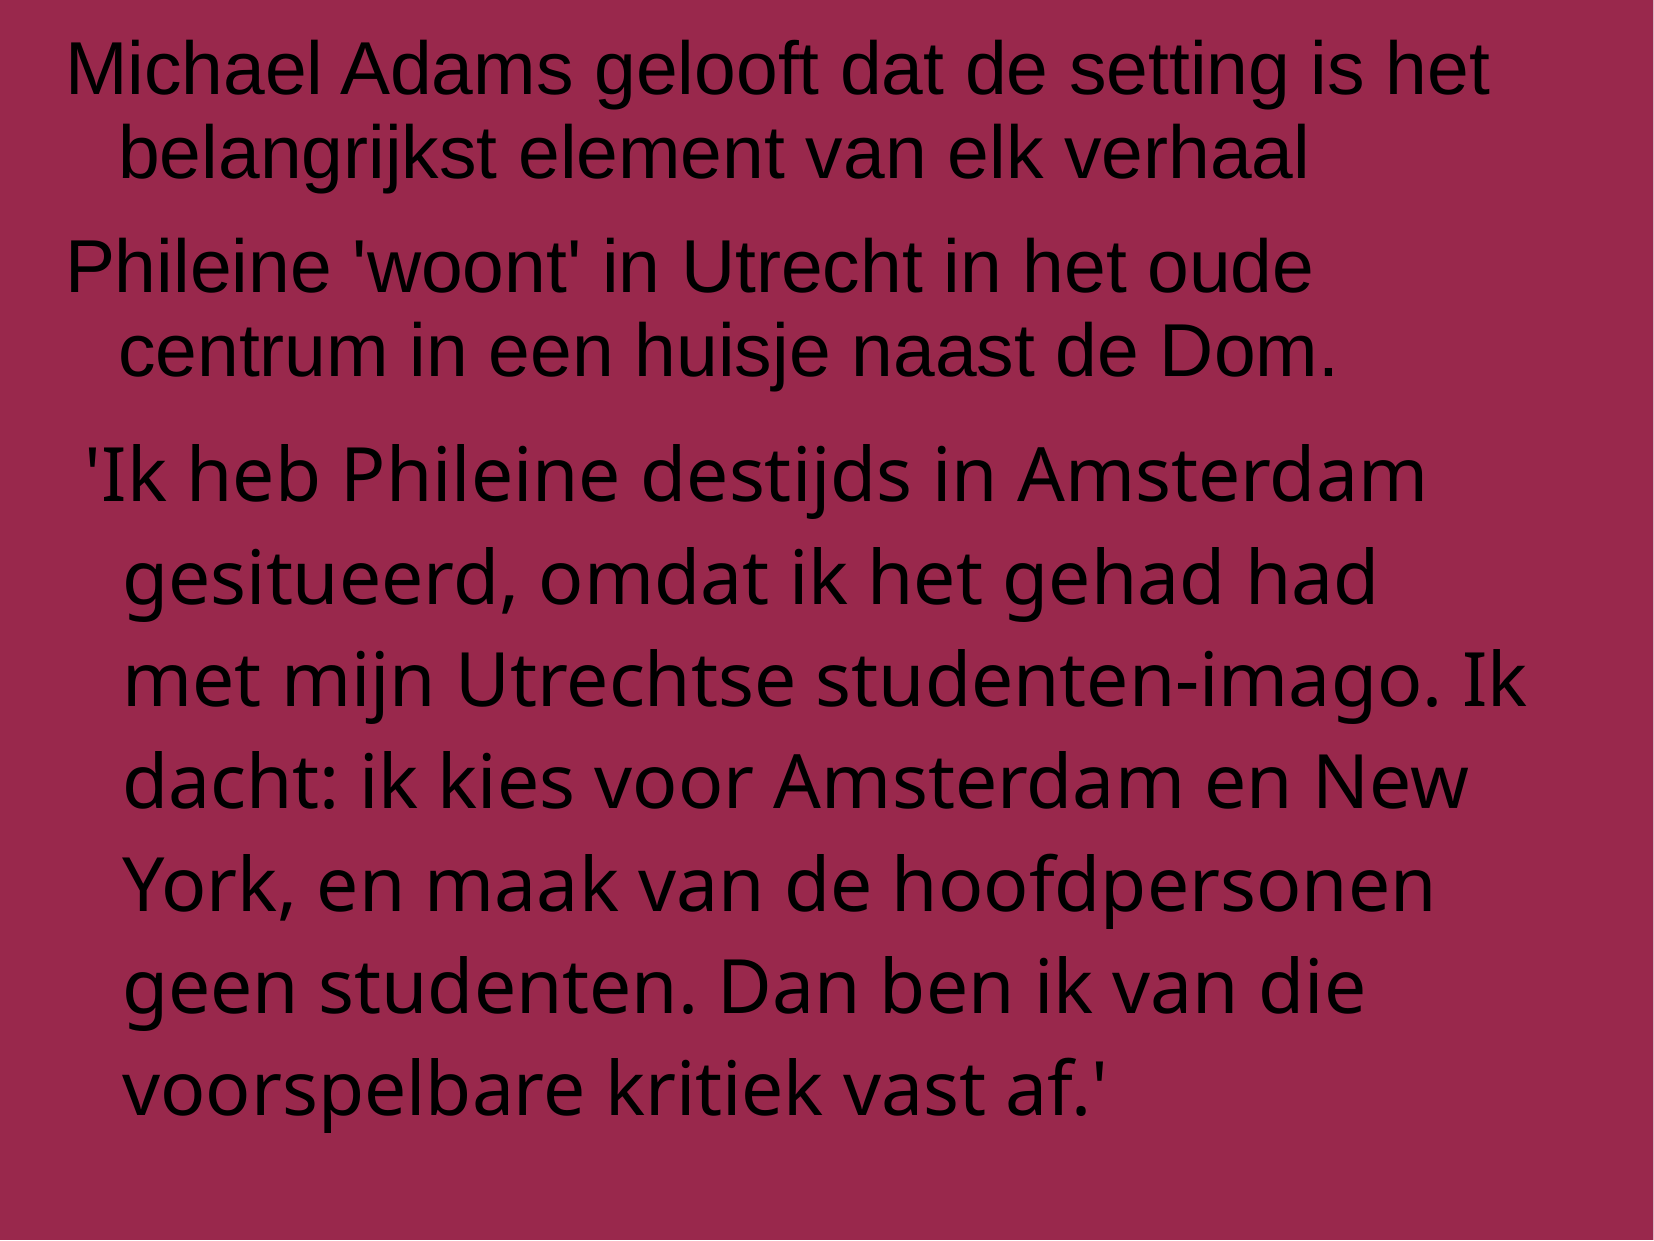

# Michael Adams gelooft dat de setting is het belangrijkst element van elk verhaal
Phileine 'woont' in Utrecht in het oude centrum in een huisje naast de Dom.
'Ik heb Phileine destijds in Amsterdam gesitueerd, omdat ik het gehad had met mijn Utrechtse studenten-imago. Ik dacht: ik kies voor Amsterdam en New York, en maak van de hoofdpersonen geen studenten. Dan ben ik van die voorspelbare kritiek vast af.'